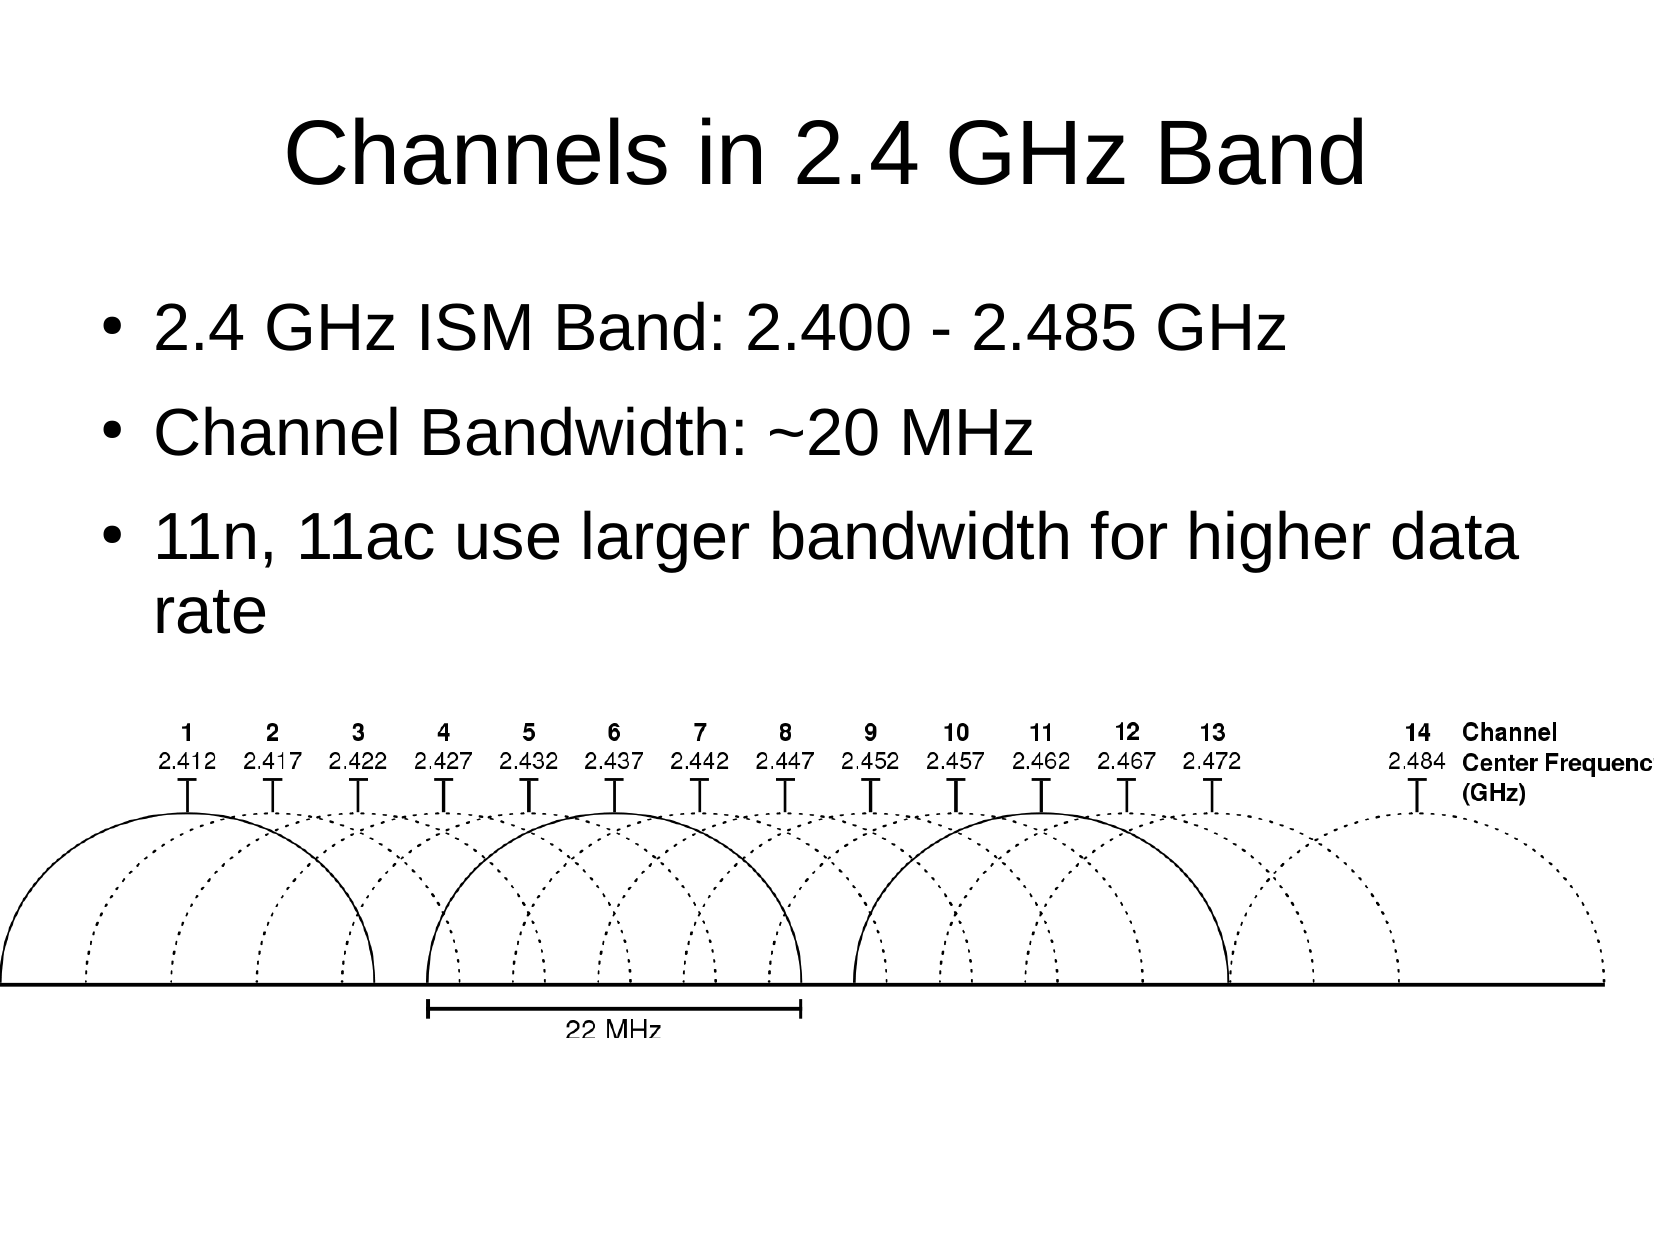

# Channels in 2.4 GHz Band
2.4 GHz ISM Band: 2.400 - 2.485 GHz
Channel Bandwidth: ~20 MHz
11n, 11ac use larger bandwidth for higher data rate